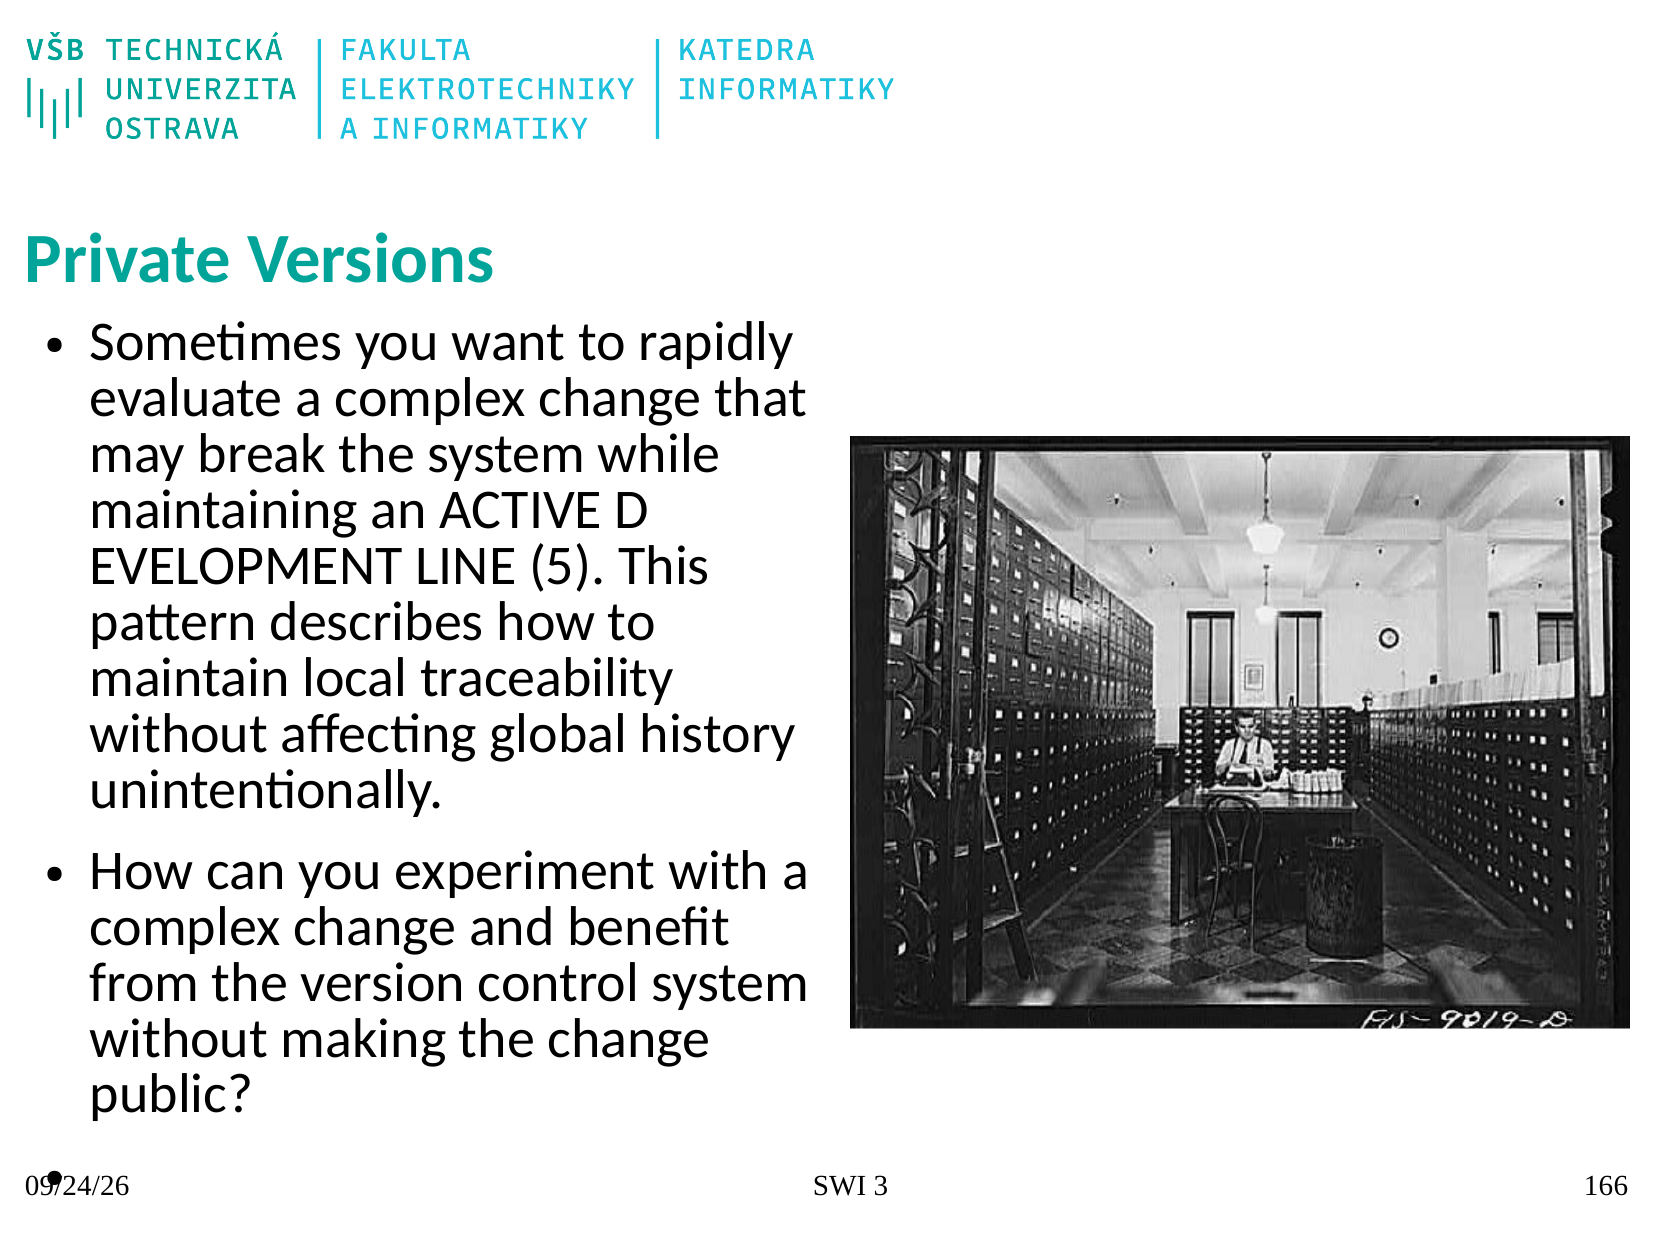

# Private Versions
Sometimes you want to rapidly evaluate a complex change that may break the system while maintaining an ACTIVE D EVELOPMENT LINE (5). This pattern describes how to maintain local traceability without affecting global history unintentionally.
How can you experiment with a complex change and benefit from the version control system without making the change public?
SWI 3
166